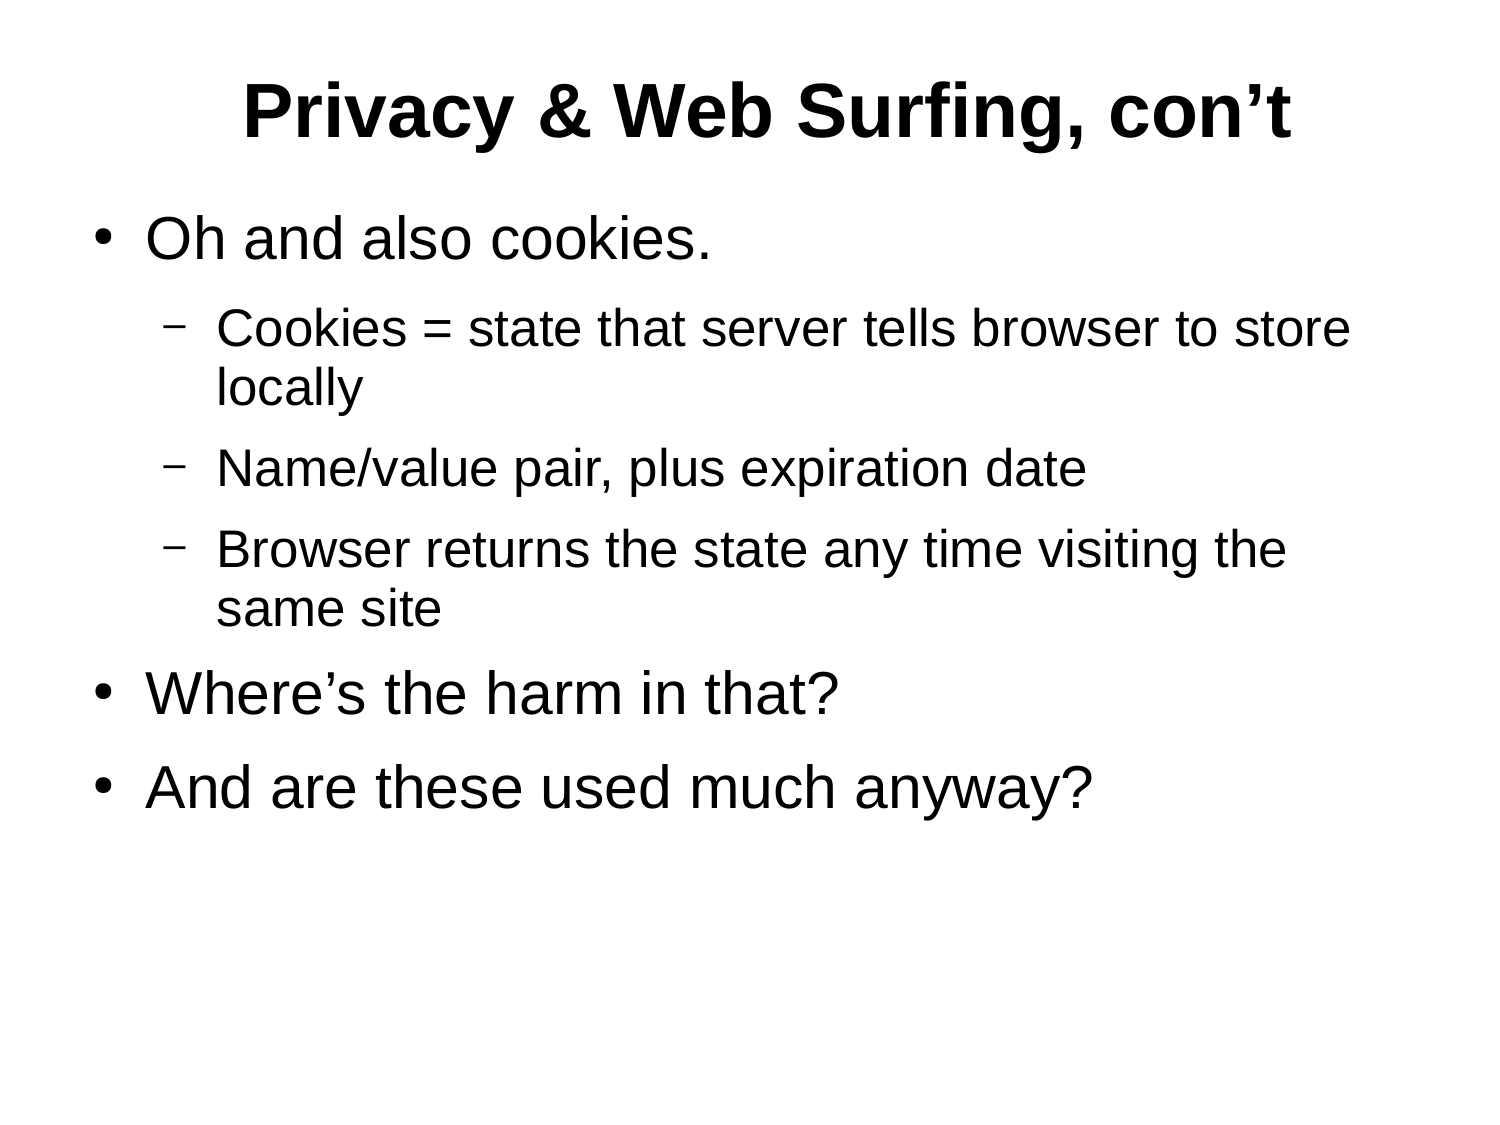

# Privacy & Web Surfing, con’t
Oh and also cookies.
Cookies = state that server tells browser to store locally
Name/value pair, plus expiration date
Browser returns the state any time visiting the same site
Where’s the harm in that?
And are these used much anyway?